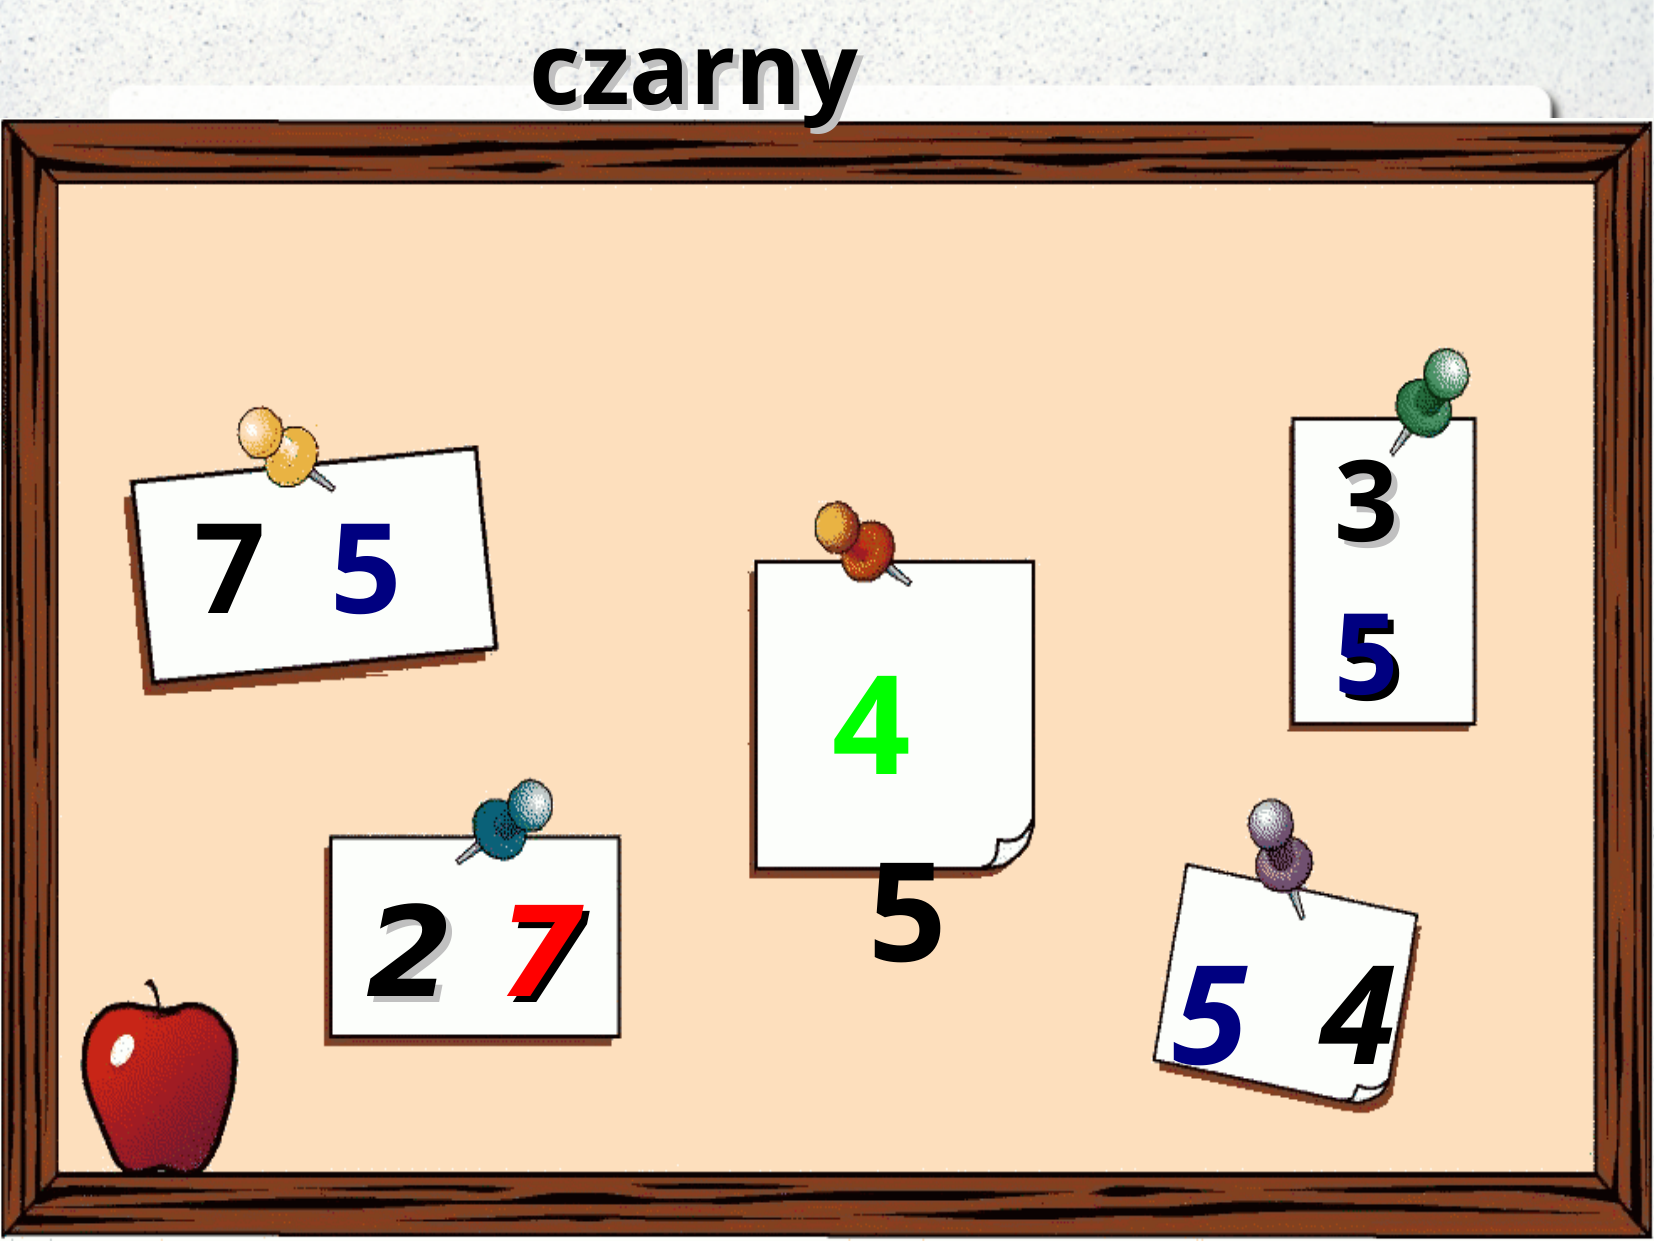

czarny
3
5
7 5
4 5
2 7
5 4
 Akademia Nowoczesnej Edukacji SPEKTRUM - www.an.edu.pl - akademia.spektrum@gmail.com